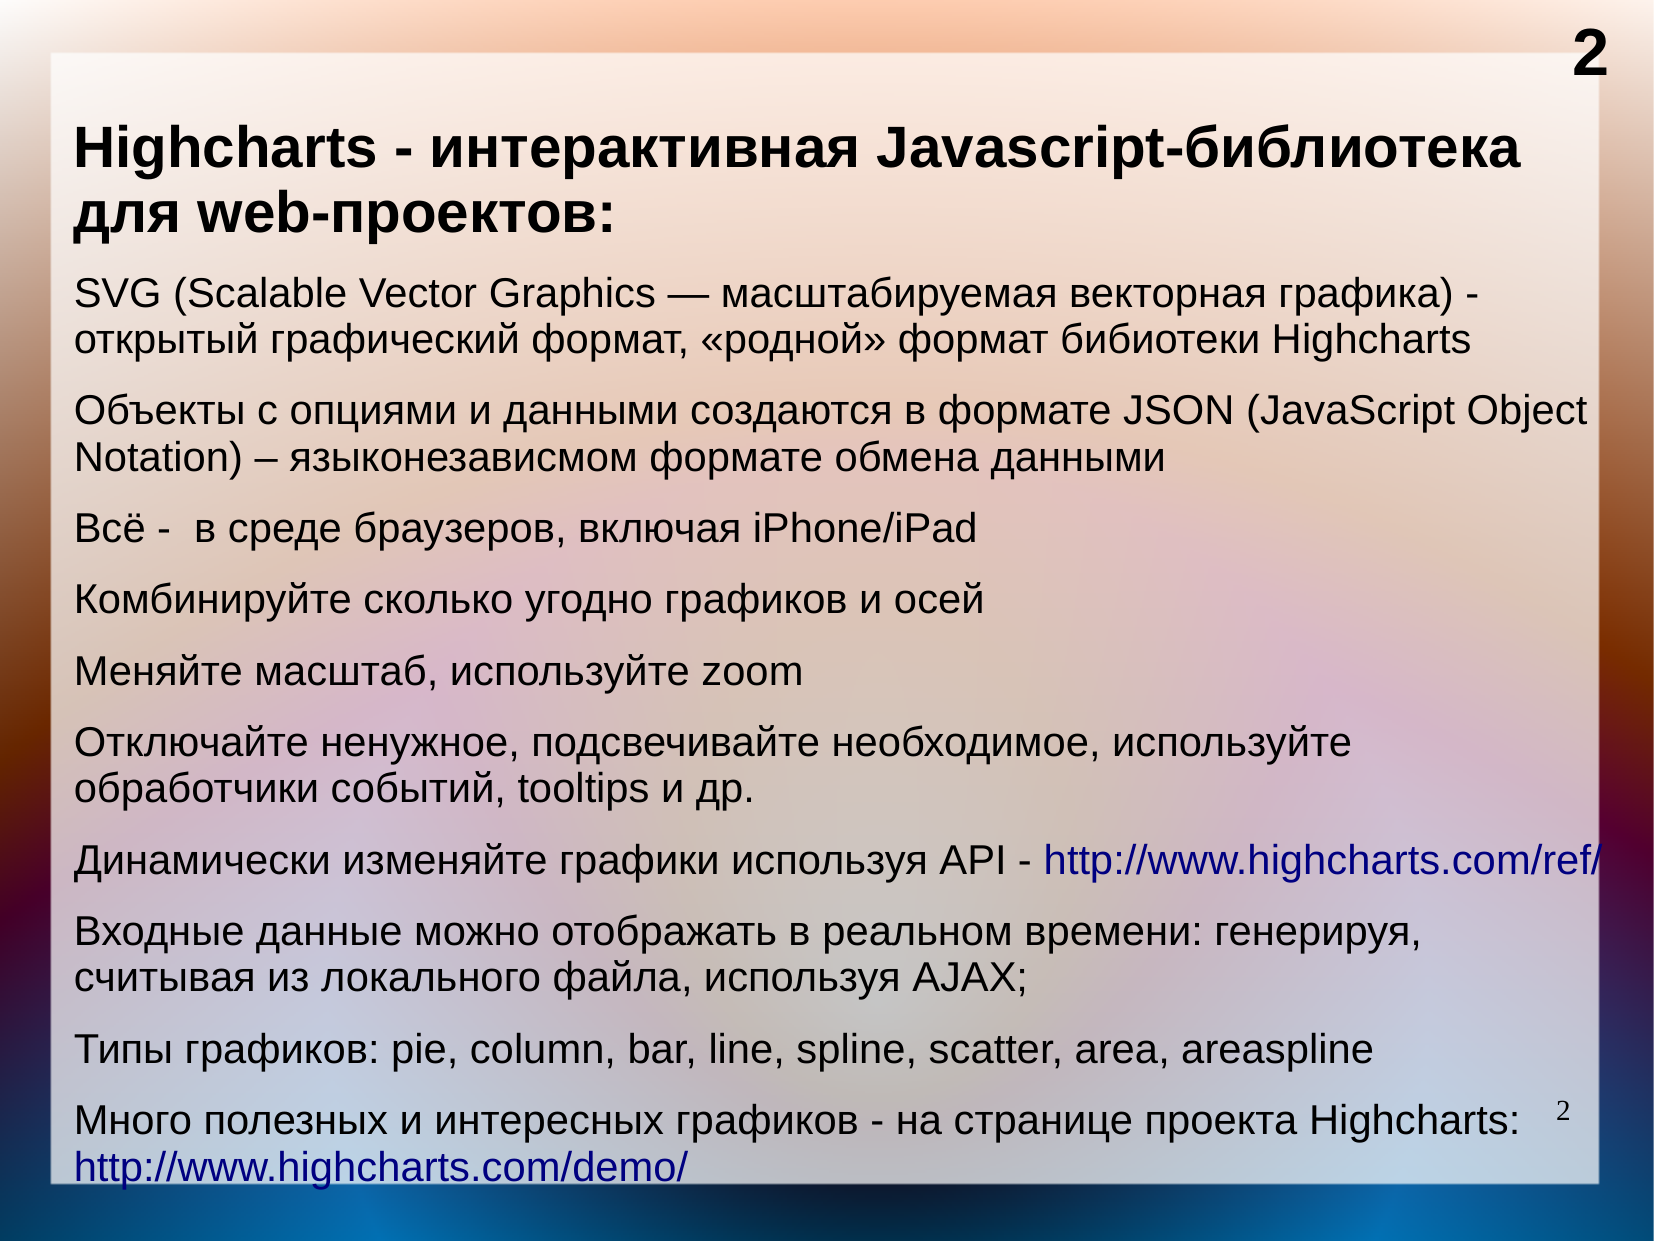

Highcharts - интерактивная Javascript-библиотека для web-проектов:
SVG (Scalable Vector Graphics — масштабируемая векторная графика) - открытый графический формат, «родной» формат бибиотеки Highcharts
Объекты с опциями и данными создаются в формате JSON (JavaScript Object Notation) – языконезависмом формате обмена данными
Всё - в среде браузеров, включая iPhone/iPad
Комбинируйте сколько угодно графиков и осей
Меняйте масштаб, используйте zoom
Отключайте ненужное, подсвечивайте необходимое, используйте обработчики событий, tooltips и др.
Динамически изменяйте графики используя API - http://www.highcharts.com/ref/
Входные данные можно отображать в реальном времени: генерируя, считывая из локального файла, используя AJAX;
Типы графиков: pie, column, bar, line, spline, scatter, area, areaspline
Много полезных и интересных графиков - на странице проекта Highcharts: http://www.highcharts.com/demo/
2